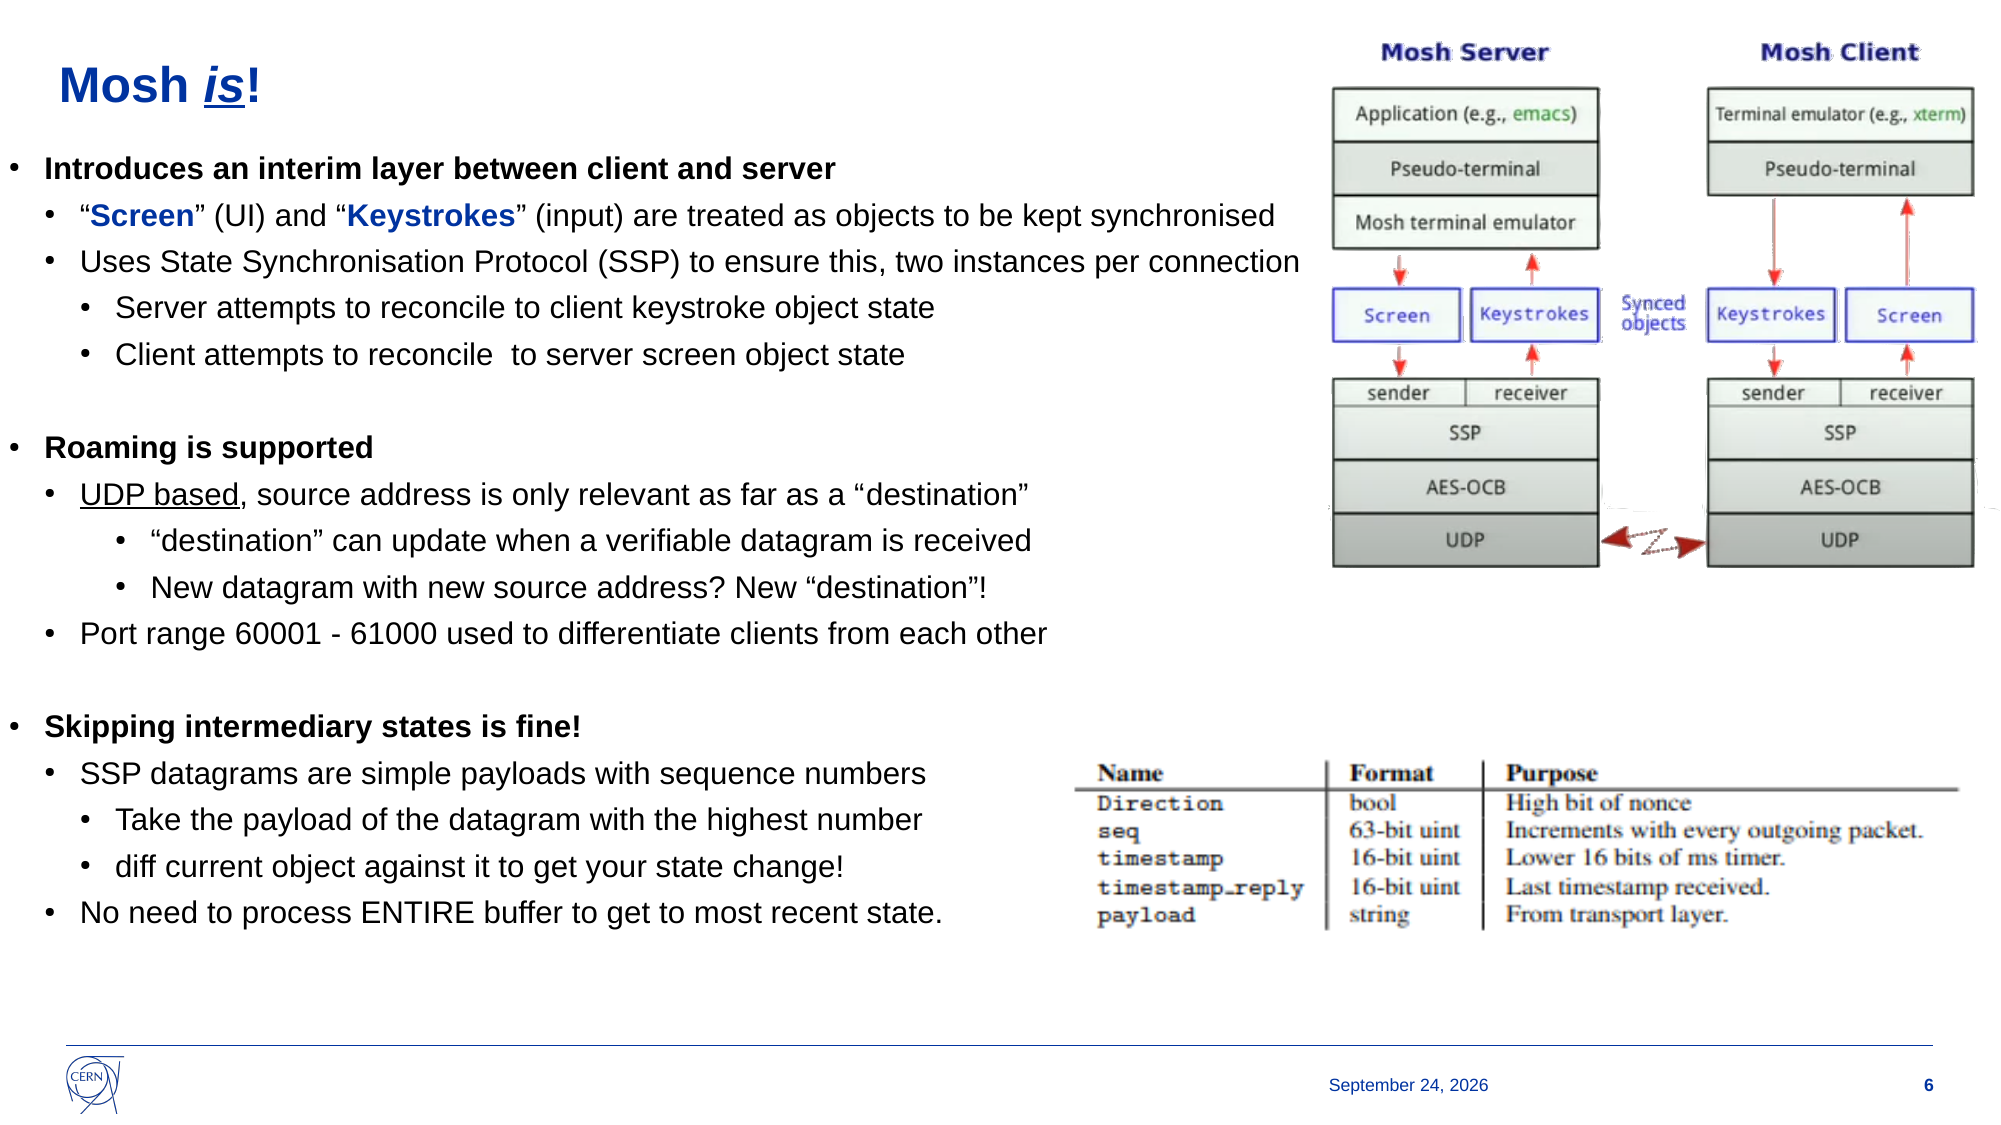

# Mosh is!
Introduces an interim layer between client and server
“Screen” (UI) and “Keystrokes” (input) are treated as objects to be kept synchronised
Uses State Synchronisation Protocol (SSP) to ensure this, two instances per connection
Server attempts to reconcile to client keystroke object state
Client attempts to reconcile to server screen object state
Roaming is supported
UDP based, source address is only relevant as far as a “destination”
“destination” can update when a verifiable datagram is received
New datagram with new source address? New “destination”!
Port range 60001 - 61000 used to differentiate clients from each other
Skipping intermediary states is fine!
SSP datagrams are simple payloads with sequence numbers
Take the payload of the datagram with the highest number
diff current object against it to get your state change!
No need to process ENTIRE buffer to get to most recent state.
6